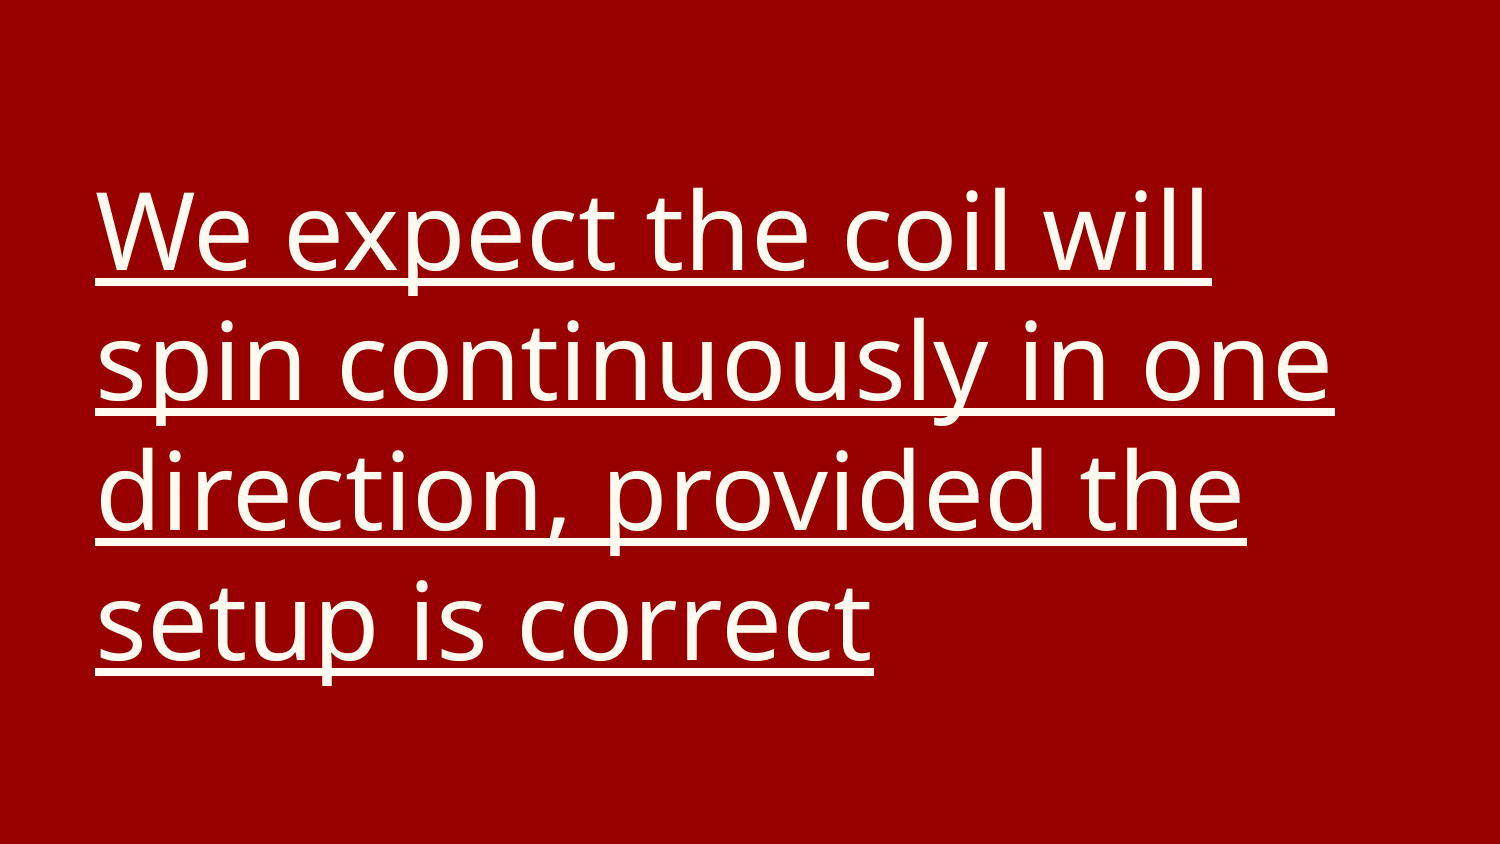

# We expect the coil will spin continuously in one direction, provided the setup is correct